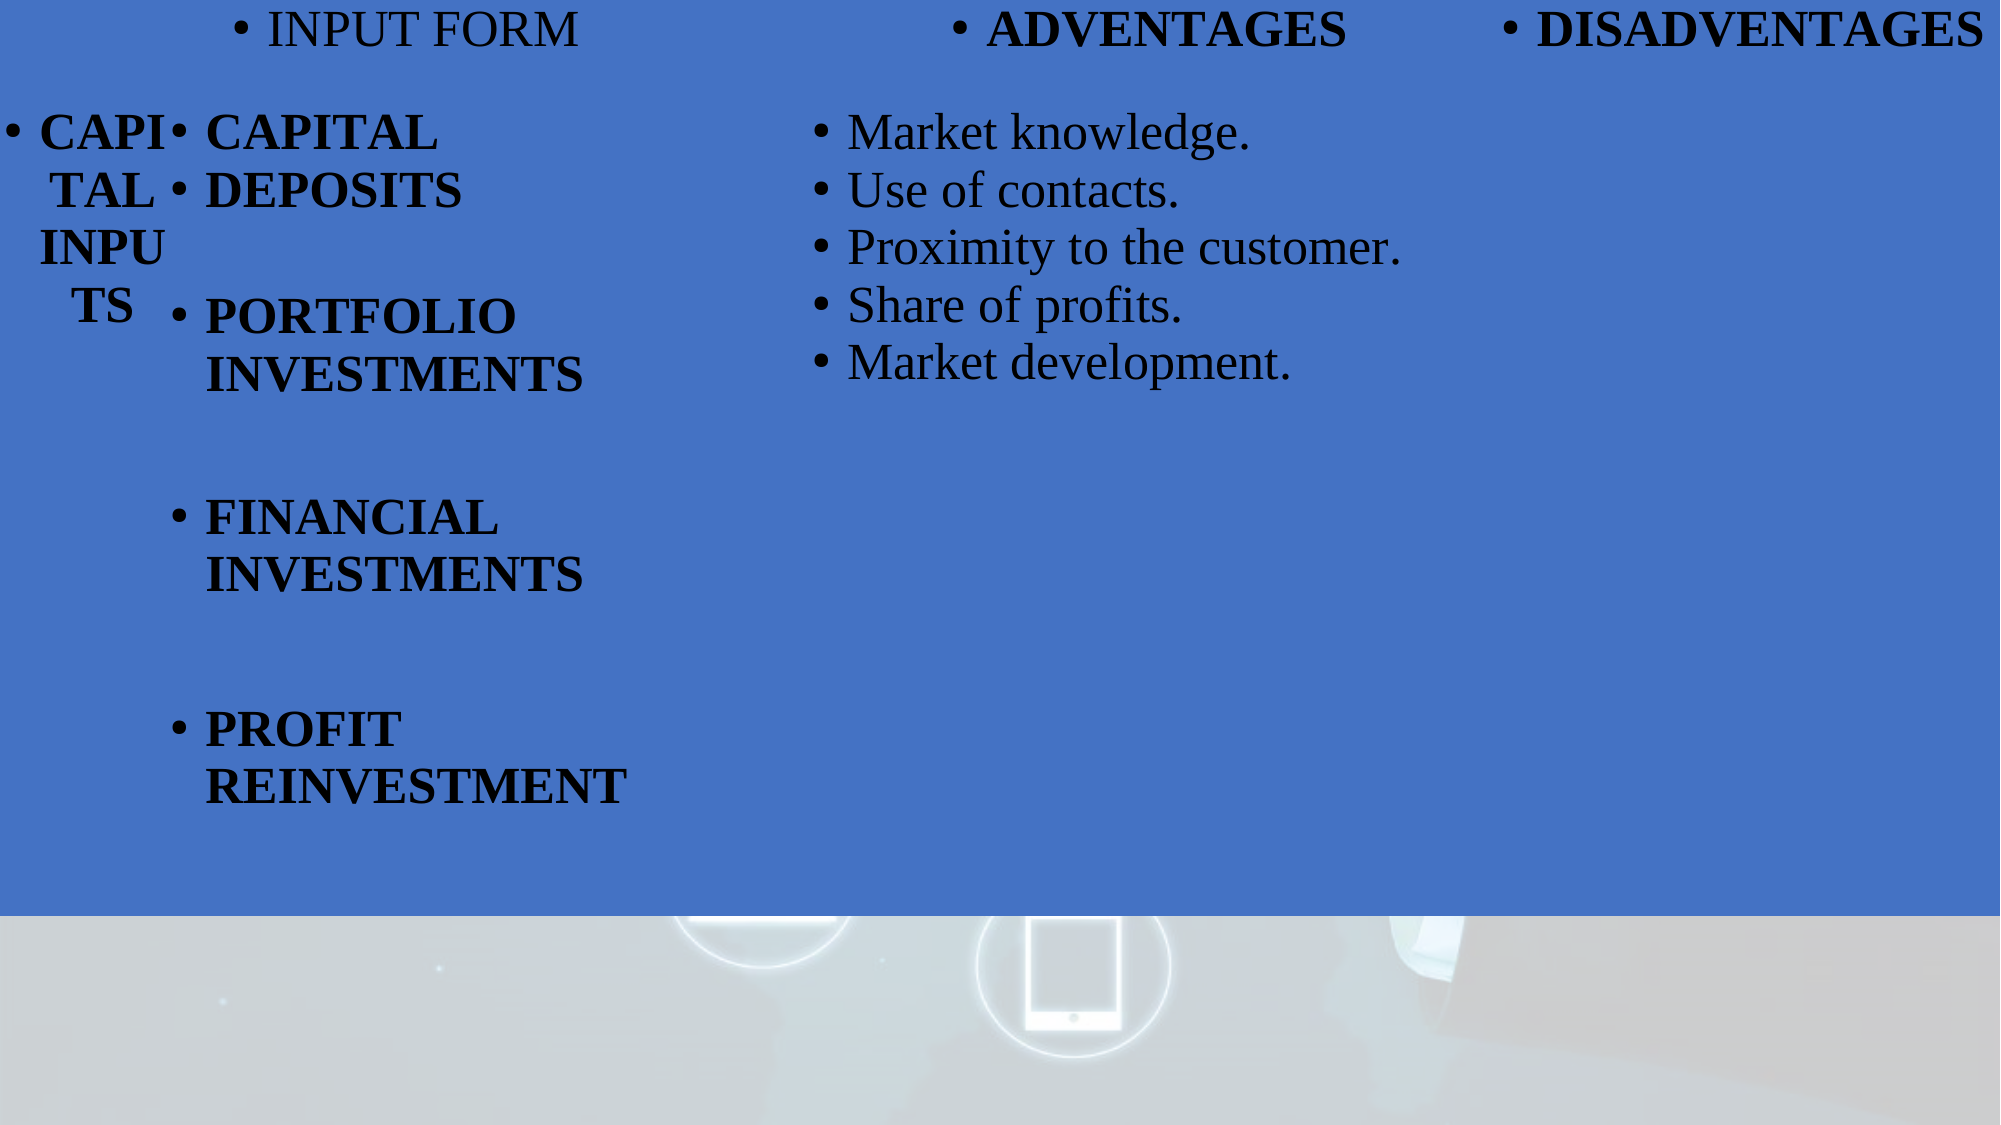

| INPUT FORM | | ADVENTAGES | DISADVENTAGES |
| --- | --- | --- | --- |
| CAPITAL INPUTS | CAPITAL DEPOSITS | Market knowledge. Use of contacts. Proximity to the customer. Share of profits. Market development. | |
| | PORTFOLIO INVESTMENTS | | |
| | FINANCIAL INVESTMENTS | | |
| | PROFIT REINVESTMENT | | |